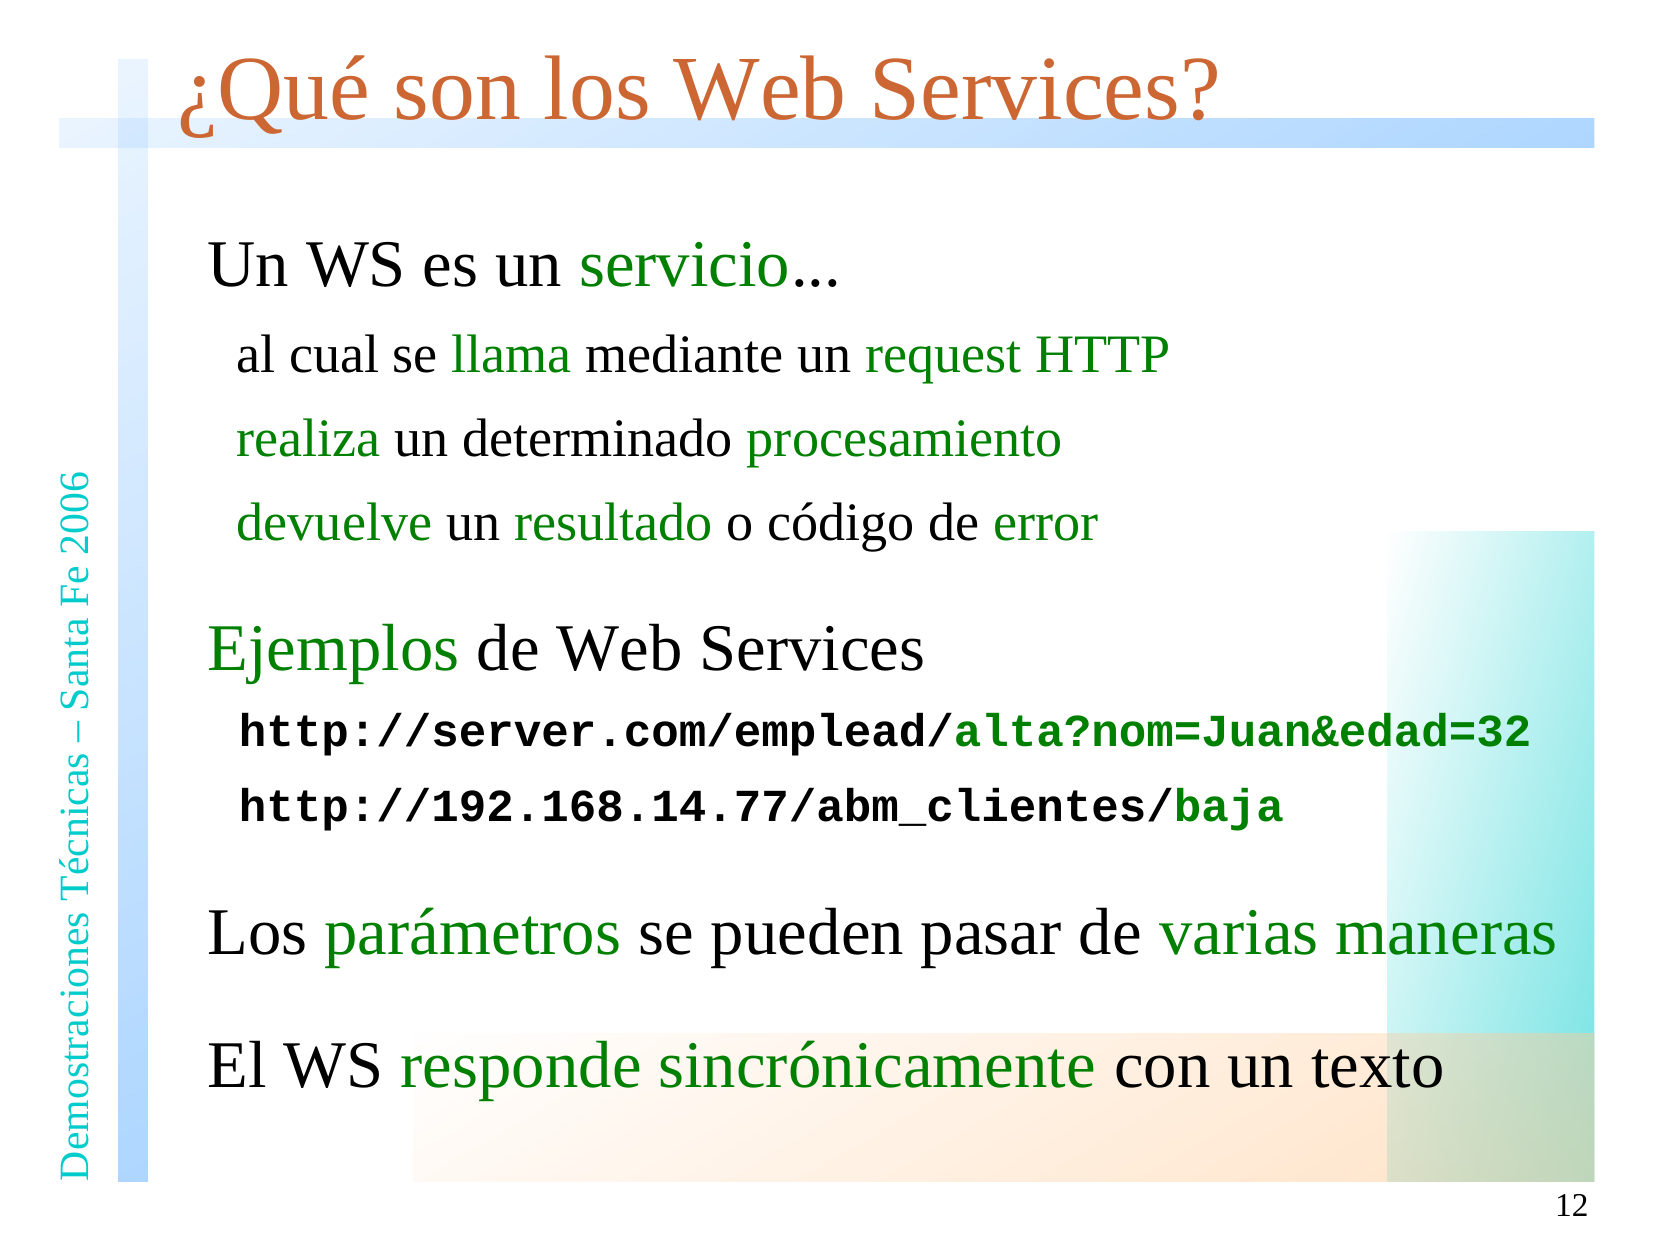

# ¿Qué son los Web Services?
 Un WS es un servicio...
al cual se llama mediante un request HTTP
realiza un determinado procesamiento
devuelve un resultado o código de error
 Ejemplos de Web Services
http://server.com/emplead/alta?nom=Juan&edad=32
http://192.168.14.77/abm_clientes/baja
 Los parámetros se pueden pasar de varias maneras
 El WS responde sincrónicamente con un texto